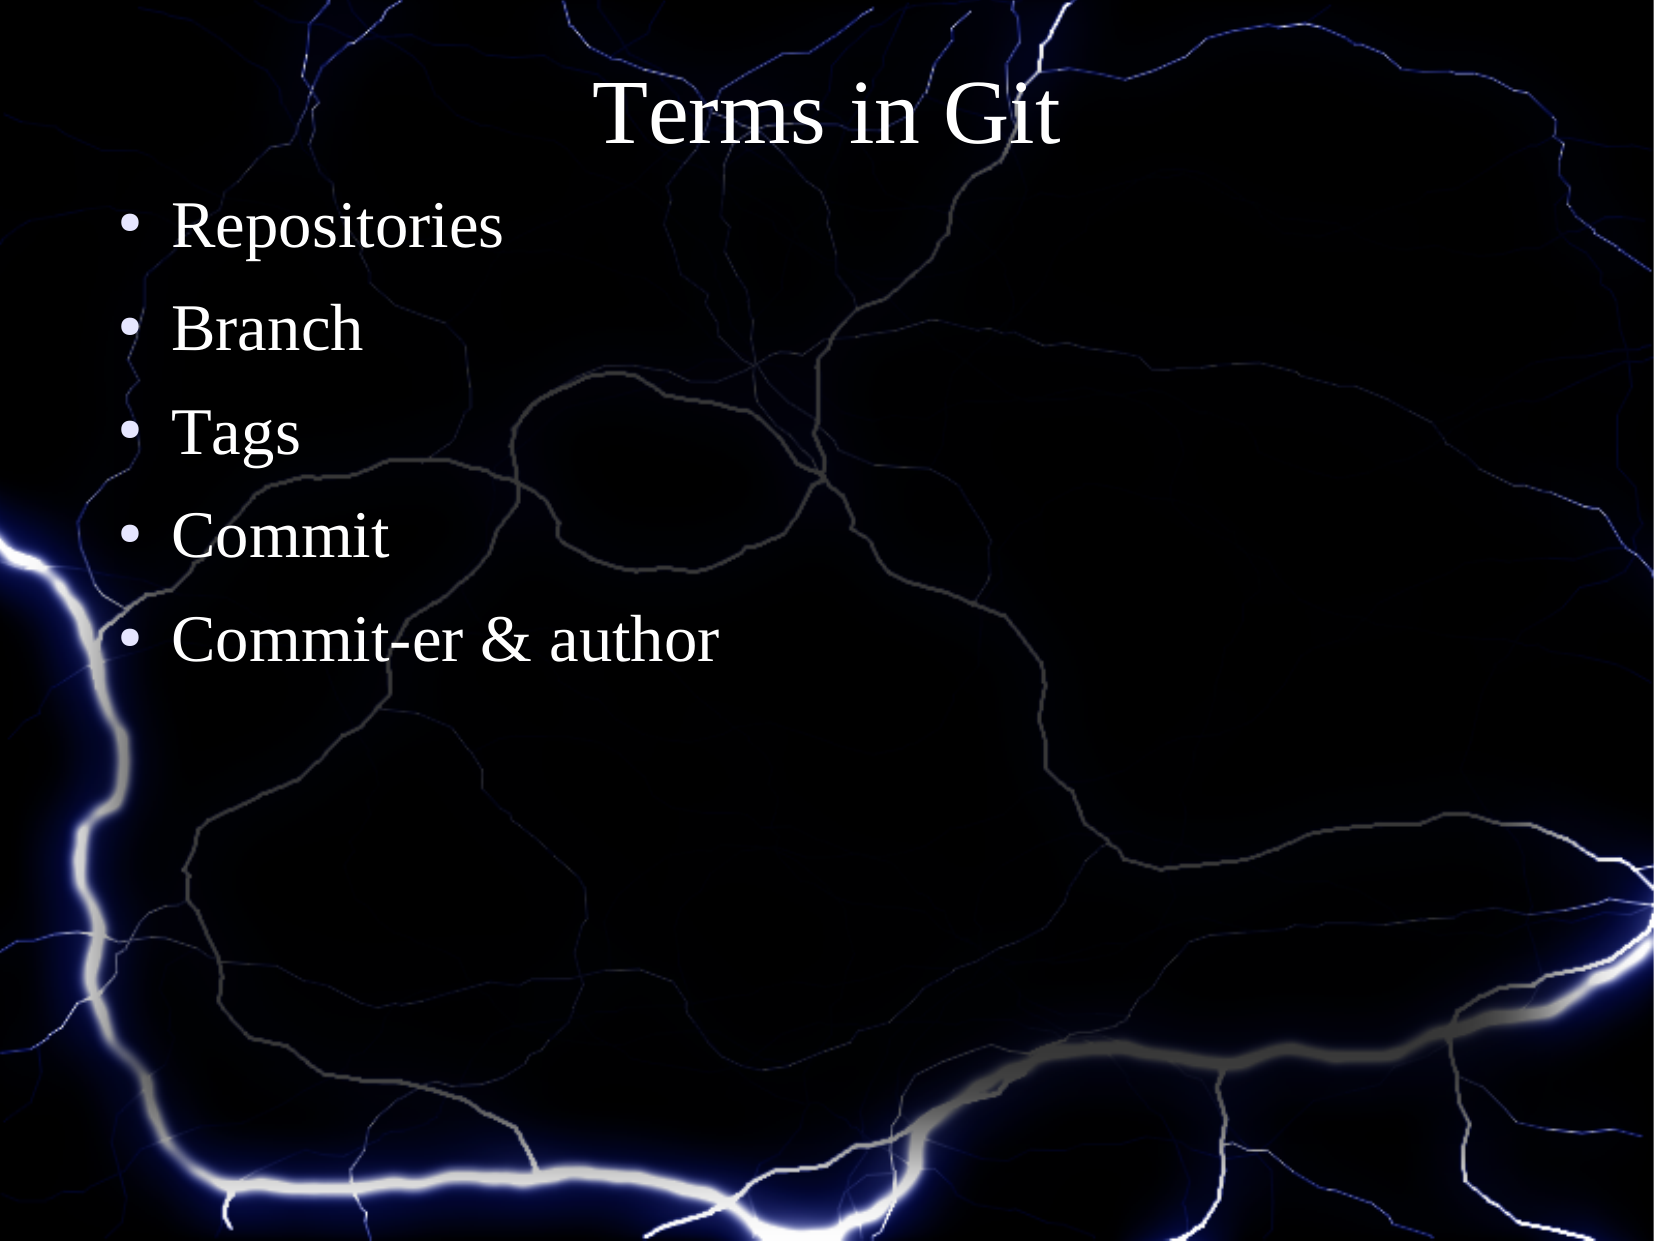

# Terms in Git
Repositories
Branch
Tags
Commit
Commit-er & author